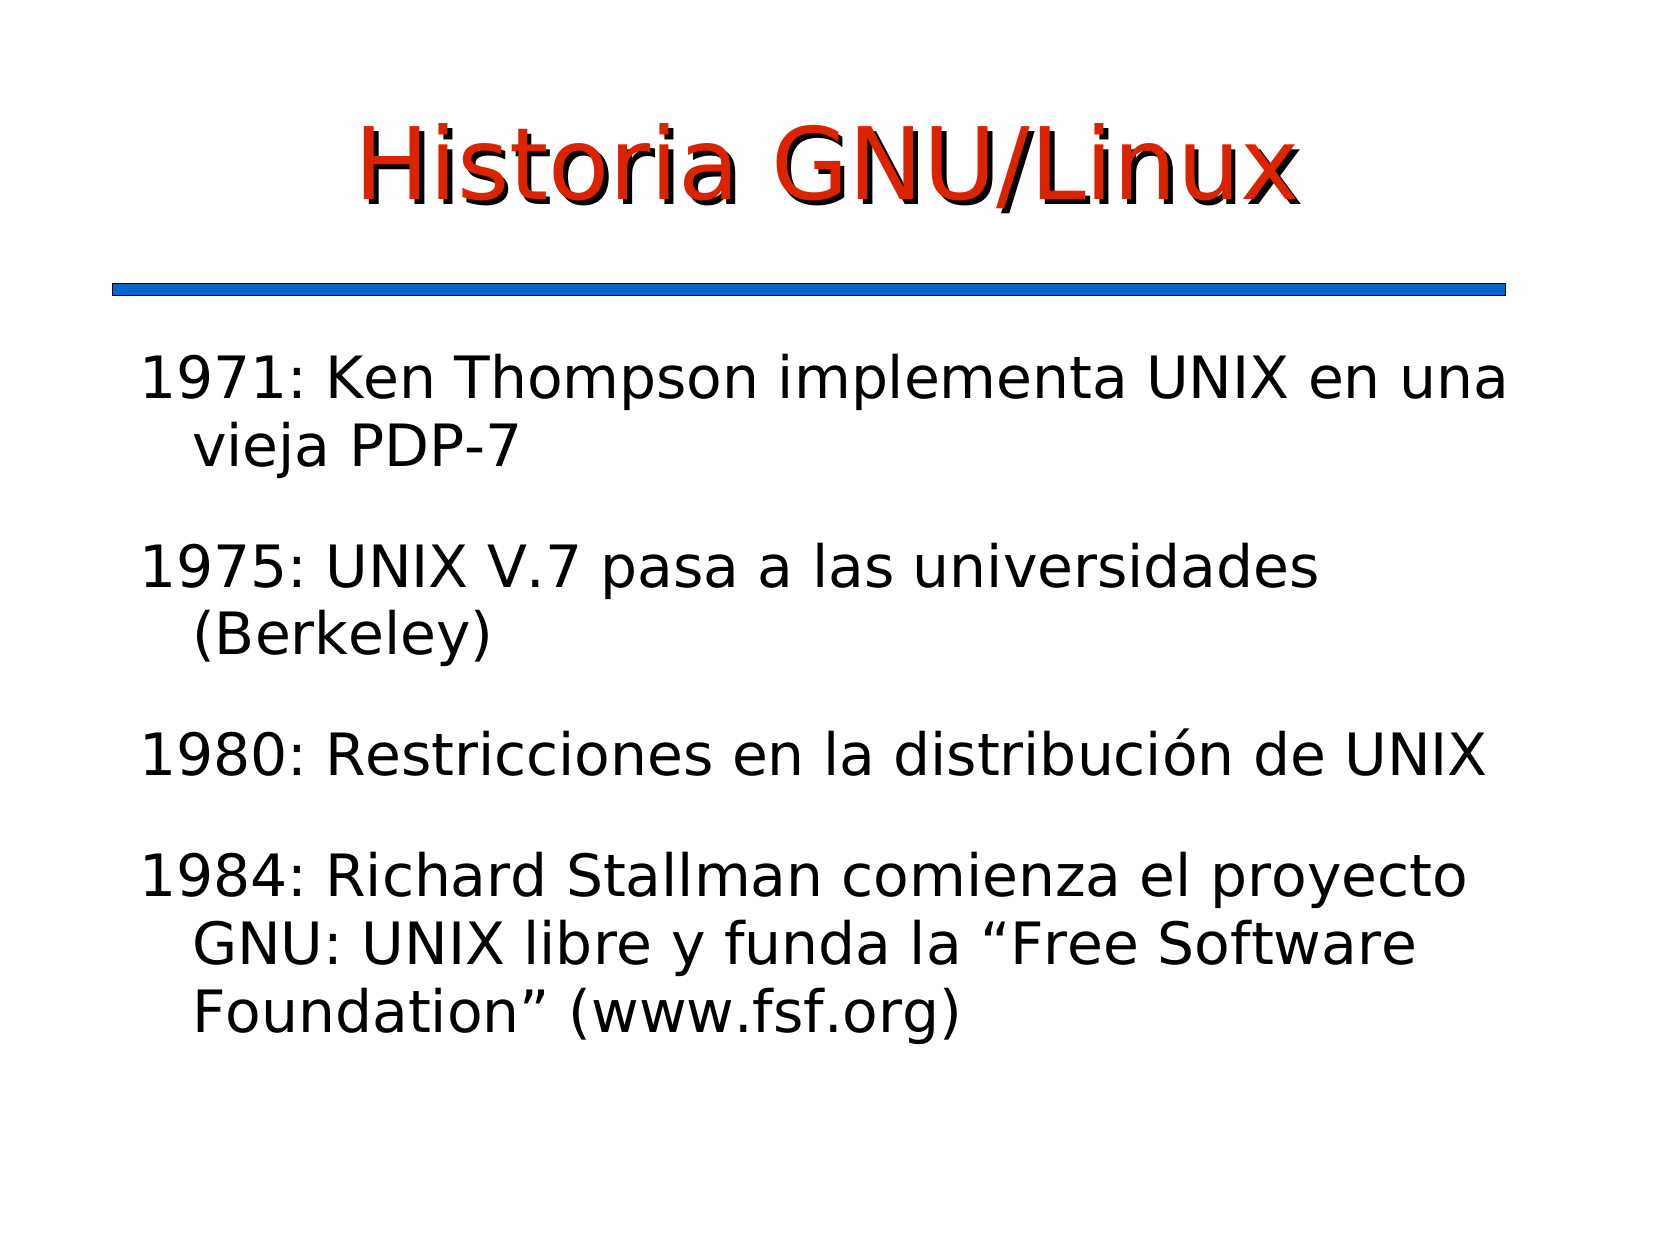

# Historia GNU/Linux
1971: Ken Thompson implementa UNIX en una vieja PDP-7
1975: UNIX V.7 pasa a las universidades (Berkeley)
1980: Restricciones en la distribución de UNIX
1984: Richard Stallman comienza el proyecto GNU: UNIX libre y funda la “Free Software Foundation” (www.fsf.org)